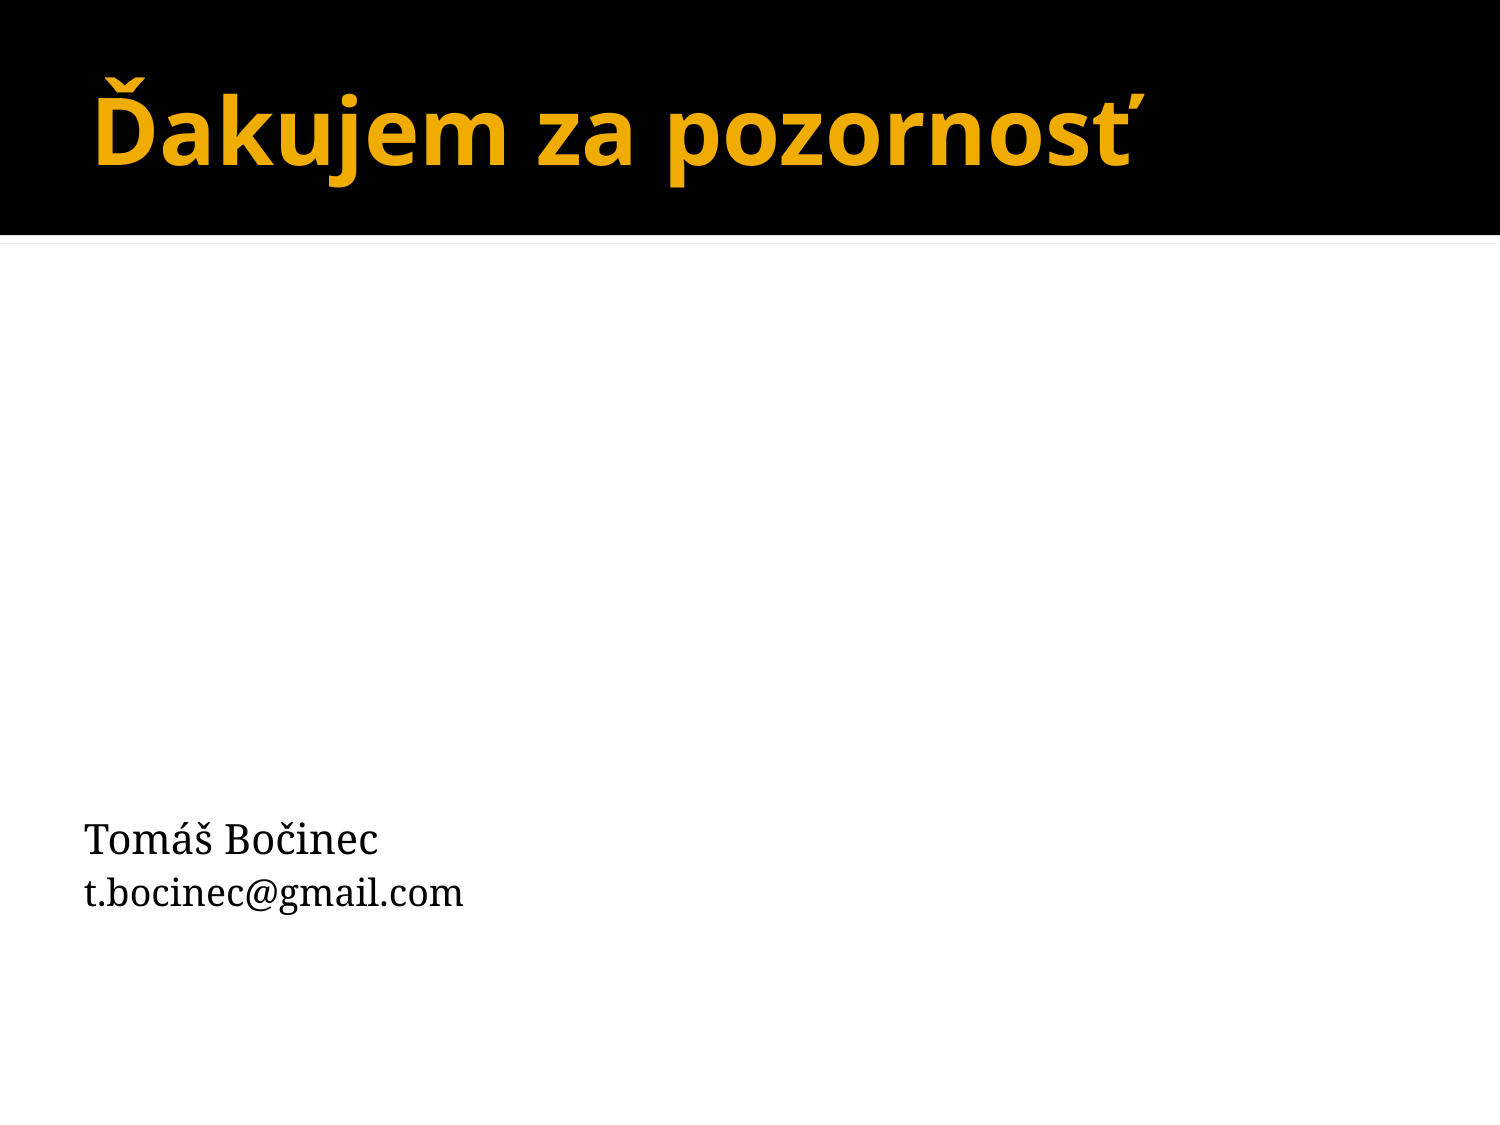

# Ďakujem za pozornosť
Tomáš Bočinec
t.bocinec@gmail.com